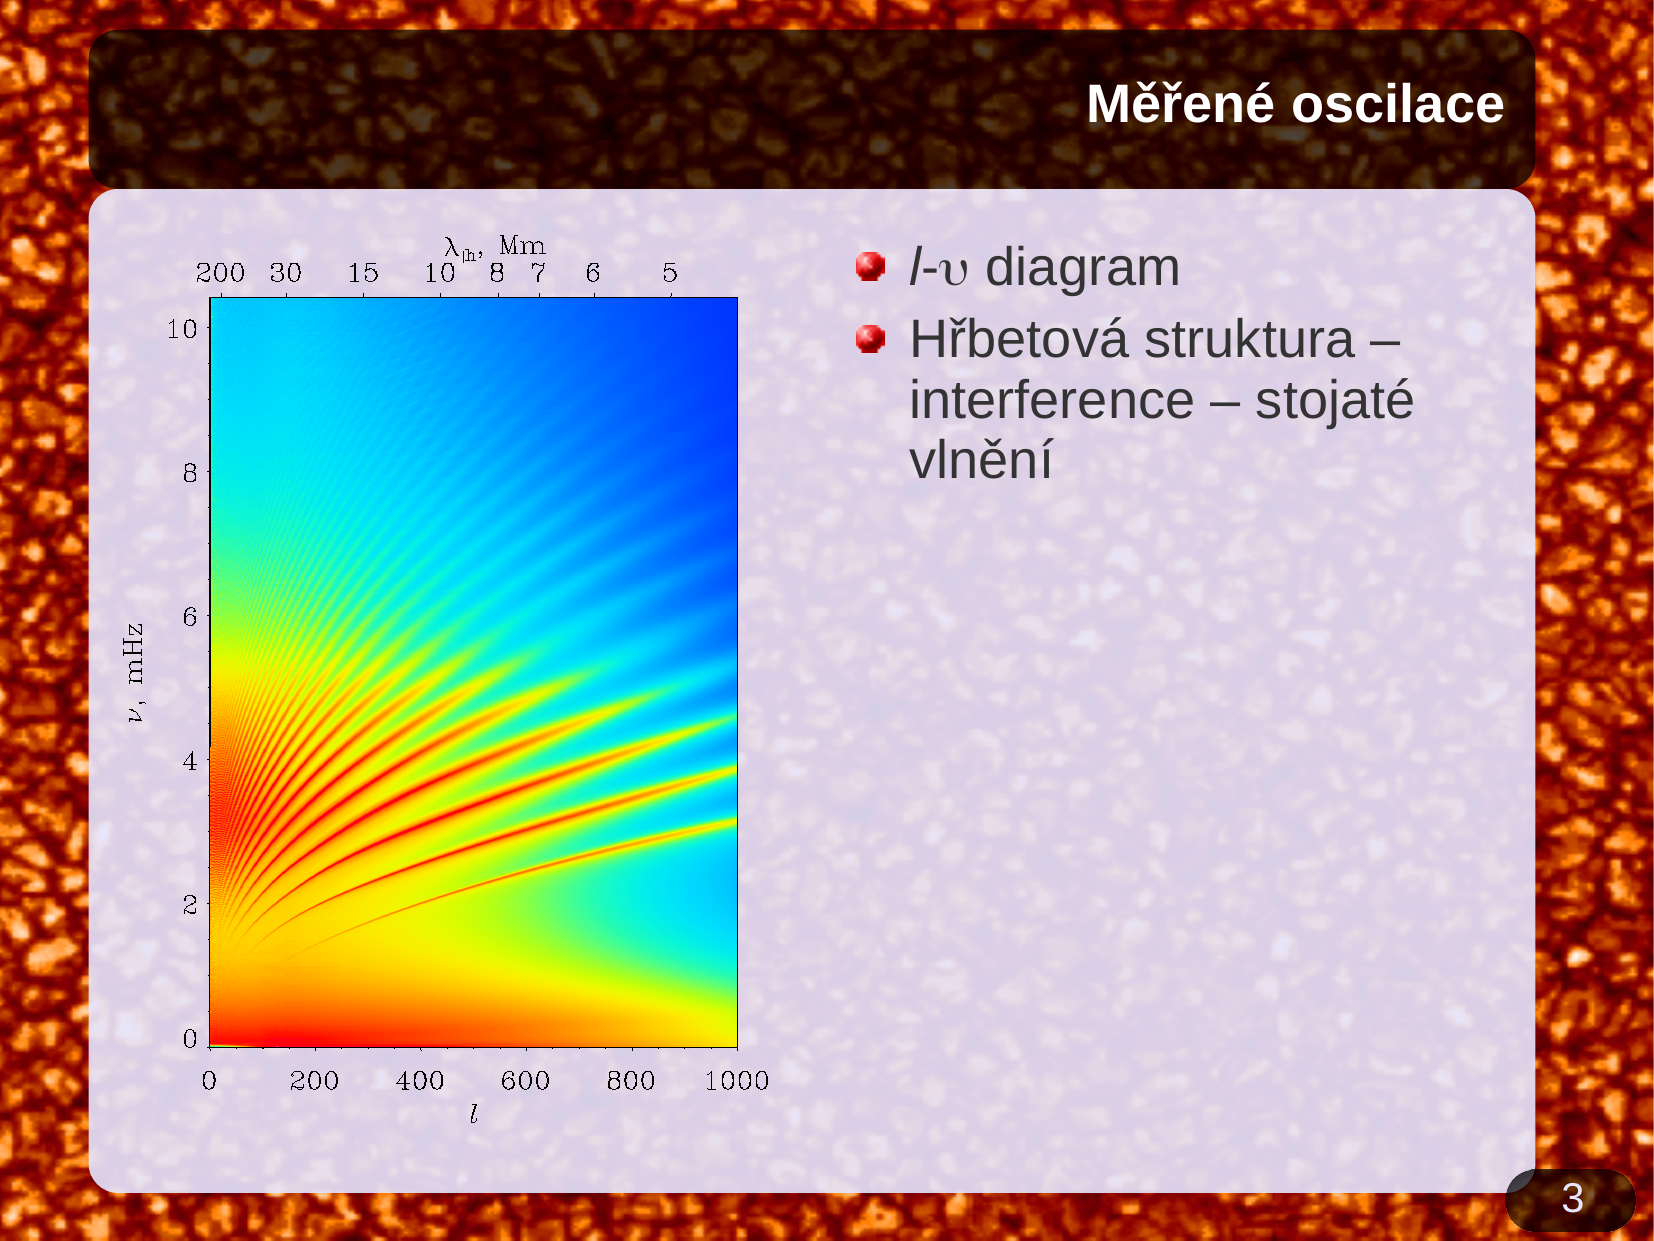

# Měřené oscilace
l-υ diagram
Hřbetová struktura – interference – stojaté vlnění